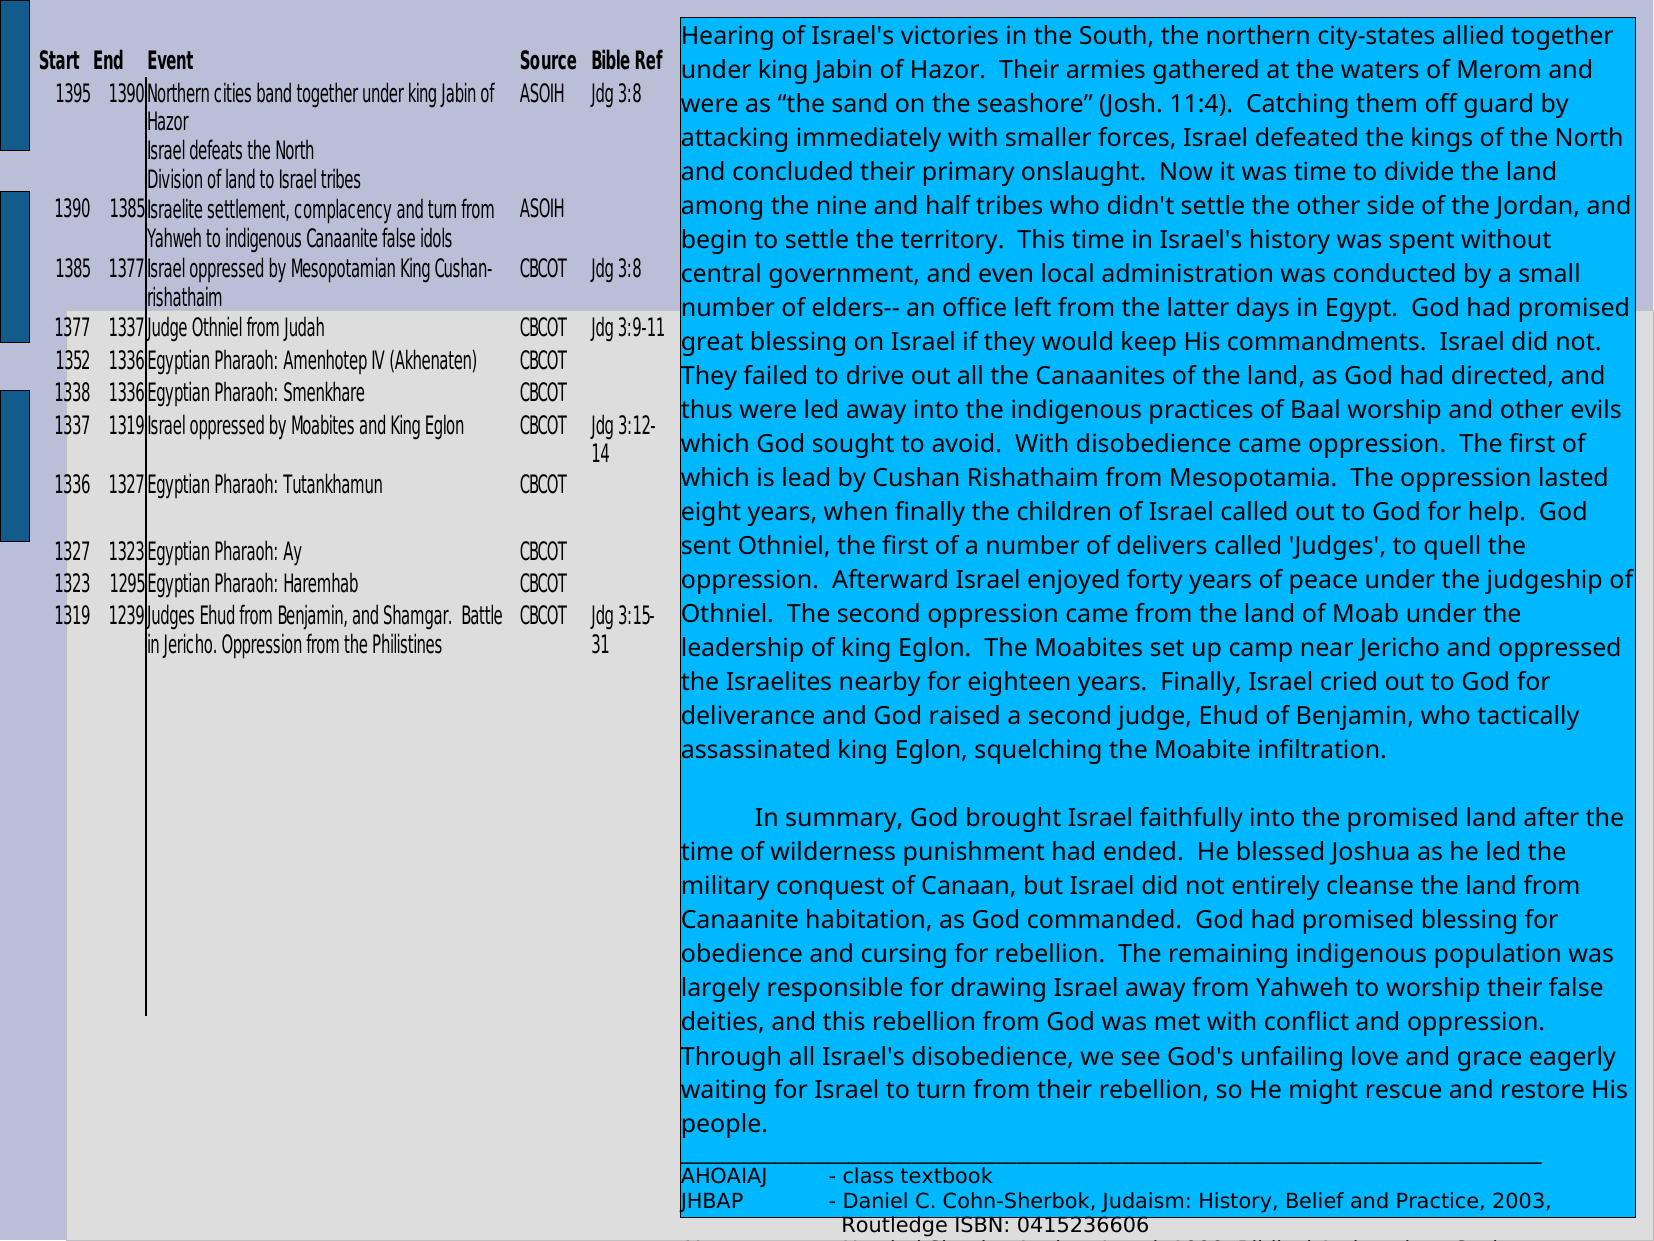

Hearing of Israel's victories in the South, the northern city-states allied together under king Jabin of Hazor. Their armies gathered at the waters of Merom and were as “the sand on the seashore” (Josh. 11:4). Catching them off guard by attacking immediately with smaller forces, Israel defeated the kings of the North and concluded their primary onslaught. Now it was time to divide the land among the nine and half tribes who didn't settle the other side of the Jordan, and begin to settle the territory. This time in Israel's history was spent without central government, and even local administration was conducted by a small number of elders-- an office left from the latter days in Egypt. God had promised great blessing on Israel if they would keep His commandments. Israel did not. They failed to drive out all the Canaanites of the land, as God had directed, and thus were led away into the indigenous practices of Baal worship and other evils which God sought to avoid. With disobedience came oppression. The first of which is lead by Cushan Rishathaim from Mesopotamia. The oppression lasted eight years, when finally the children of Israel called out to God for help. God sent Othniel, the first of a number of delivers called 'Judges', to quell the oppression. Afterward Israel enjoyed forty years of peace under the judgeship of Othniel. The second oppression came from the land of Moab under the leadership of king Eglon. The Moabites set up camp near Jericho and oppressed the Israelites nearby for eighteen years. Finally, Israel cried out to God for deliverance and God raised a second judge, Ehud of Benjamin, who tactically assassinated king Eglon, squelching the Moabite infiltration.
	In summary, God brought Israel faithfully into the promised land after the time of wilderness punishment had ended. He blessed Joshua as he led the military conquest of Canaan, but Israel did not entirely cleanse the land from Canaanite habitation, as God commanded. God had promised blessing for obedience and cursing for rebellion. The remaining indigenous population was largely responsible for drawing Israel away from Yahweh to worship their false deities, and this rebellion from God was met with conflict and oppression. Through all Israel's disobedience, we see God's unfailing love and grace eagerly waiting for Israel to turn from their rebellion, so He might rescue and restore His people.
__________________________________________________________________________________
AHOAIAJ	- class textbook
JHBAP		- Daniel C. Cohn-Sherbok, Judaism: History, Belief and Practice, 2003,
		 Routledge ISBN: 0415236606
AI		- Hershel Shanks, Ancient Israel, 1999, Biblical Archaeology Society,
		 ISBN: 1880317532
CBCOT		- Walton, John H., Chronological and Background Charts of the
		 Old Testament, 1994, Zondervan, Grand Rapids, MI, ISBN: 0310481619
ASOIH		- Wood, Leon J., A Survey of Israel' History, 1970, Zondervan, Grand Rapids,
		 MI, ISBN: 031034770